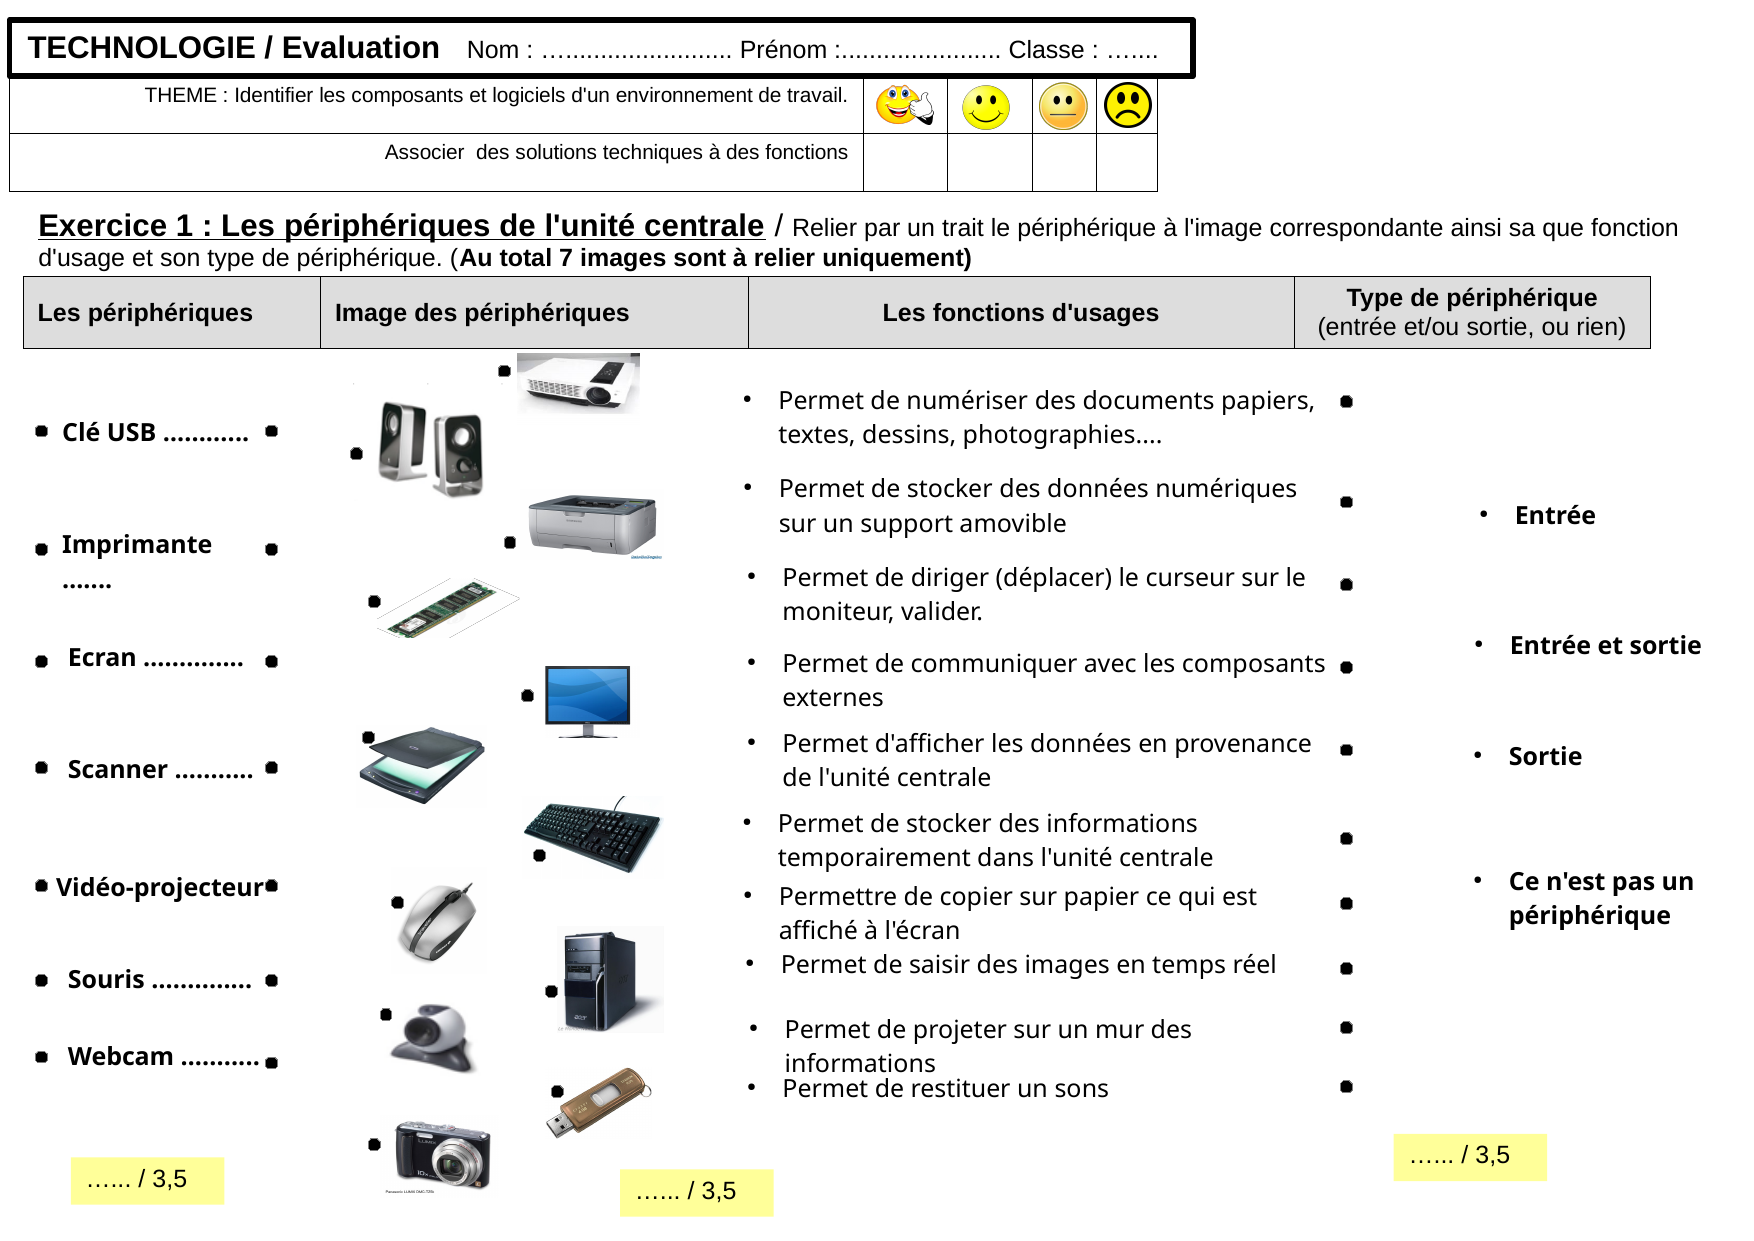

TECHNOLOGIE / Evaluation Nom : …........................ Prénom :....................... Classe : …....
| THEME : Identifier les composants et logiciels d'un environnement de travail. | | | | |
| --- | --- | --- | --- | --- |
| Associer  des solutions techniques à des fonctions | | | | |
Exercice 1 : Les périphériques de l'unité centrale / Relier par un trait le périphérique à l'image correspondante ainsi sa que fonction d'usage et son type de périphérique. (Au total 7 images sont à relier uniquement)
| Les périphériques | Image des périphériques | Les fonctions d'usages | Type de périphérique (entrée et/ou sortie, ou rien) |
| --- | --- | --- | --- |
Permet de numériser des documents papiers, textes, dessins, photographies....
Clé USB ….........
Permet de stocker des données numériques sur un support amovible
Entrée
Imprimante …....
Permet de diriger (déplacer) le curseur sur le moniteur, valider.
Entrée et sortie
Ecran …...........
Permet de communiquer avec les composants externes
Permet d'afficher les données en provenance de l'unité centrale
Sortie
Scanner …........
Permet de stocker des informations temporairement dans l'unité centrale
Ce n'est pas un périphérique
Vidéo-projecteur
Permettre de copier sur papier ce qui est affiché à l'écran
Permet de saisir des images en temps réel
Souris …...........
Permet de projeter sur un mur des informations
Webcam …........
Permet de restituer un sons
…... / 3,5
…... / 3,5
…... / 3,5